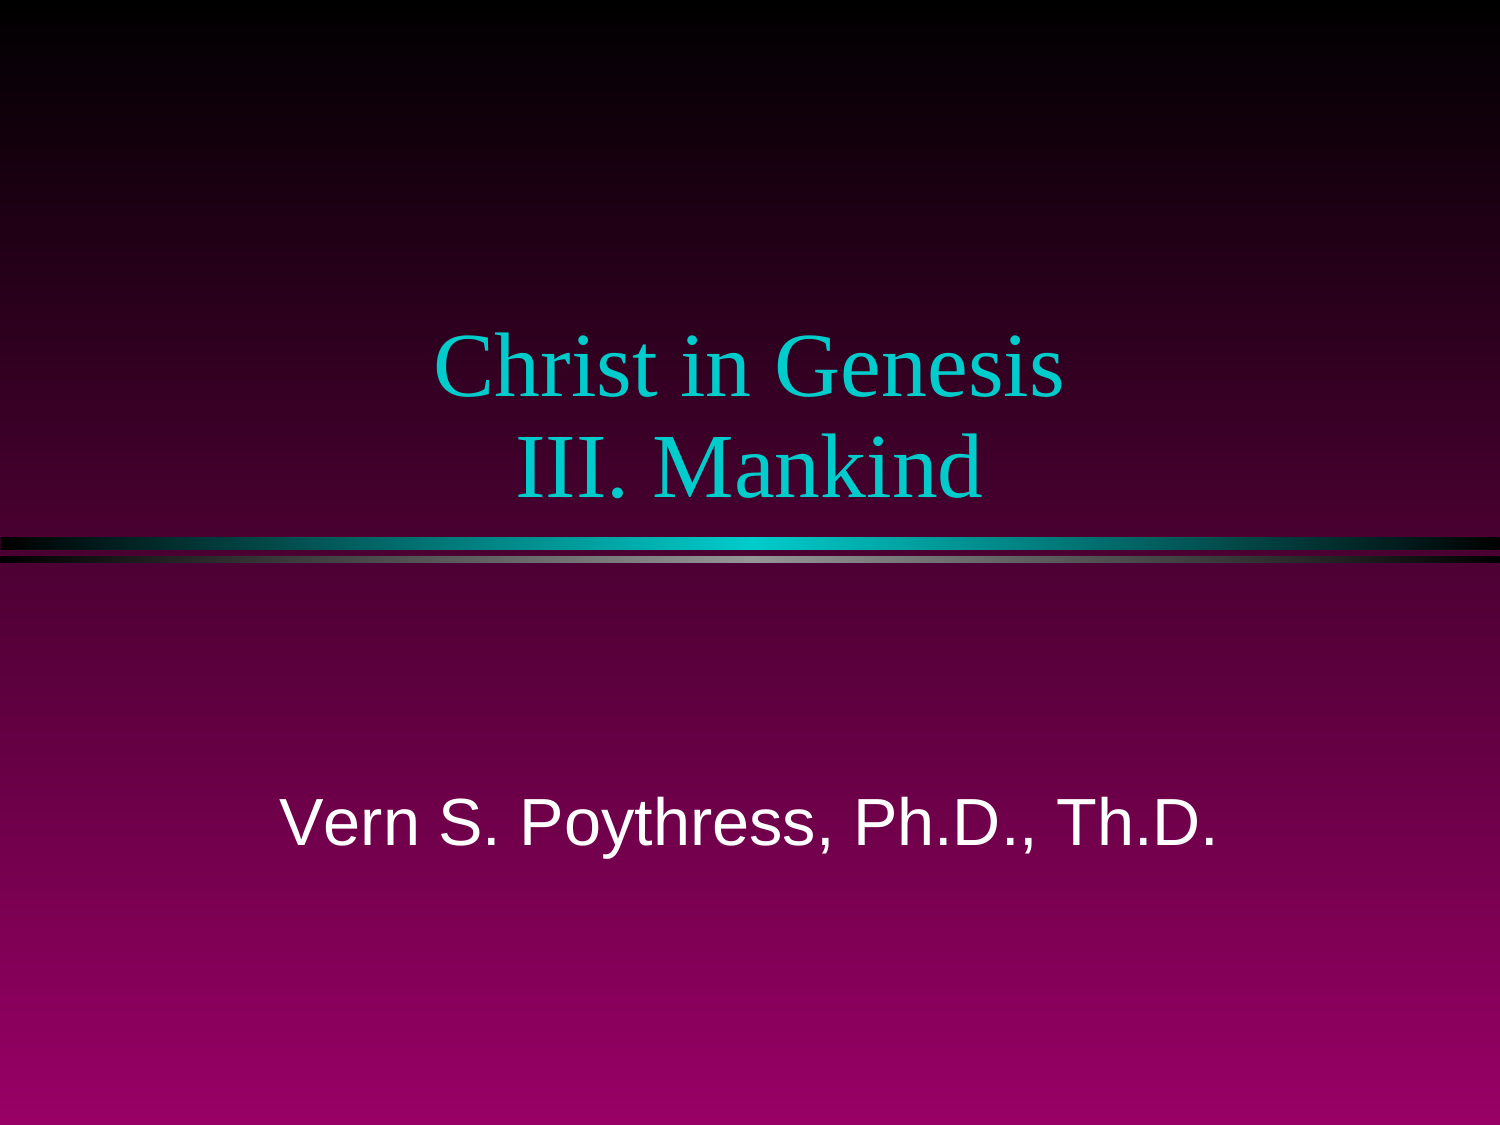

# Christ in Genesis III. Mankind
Vern S. Poythress, Ph.D., Th.D.